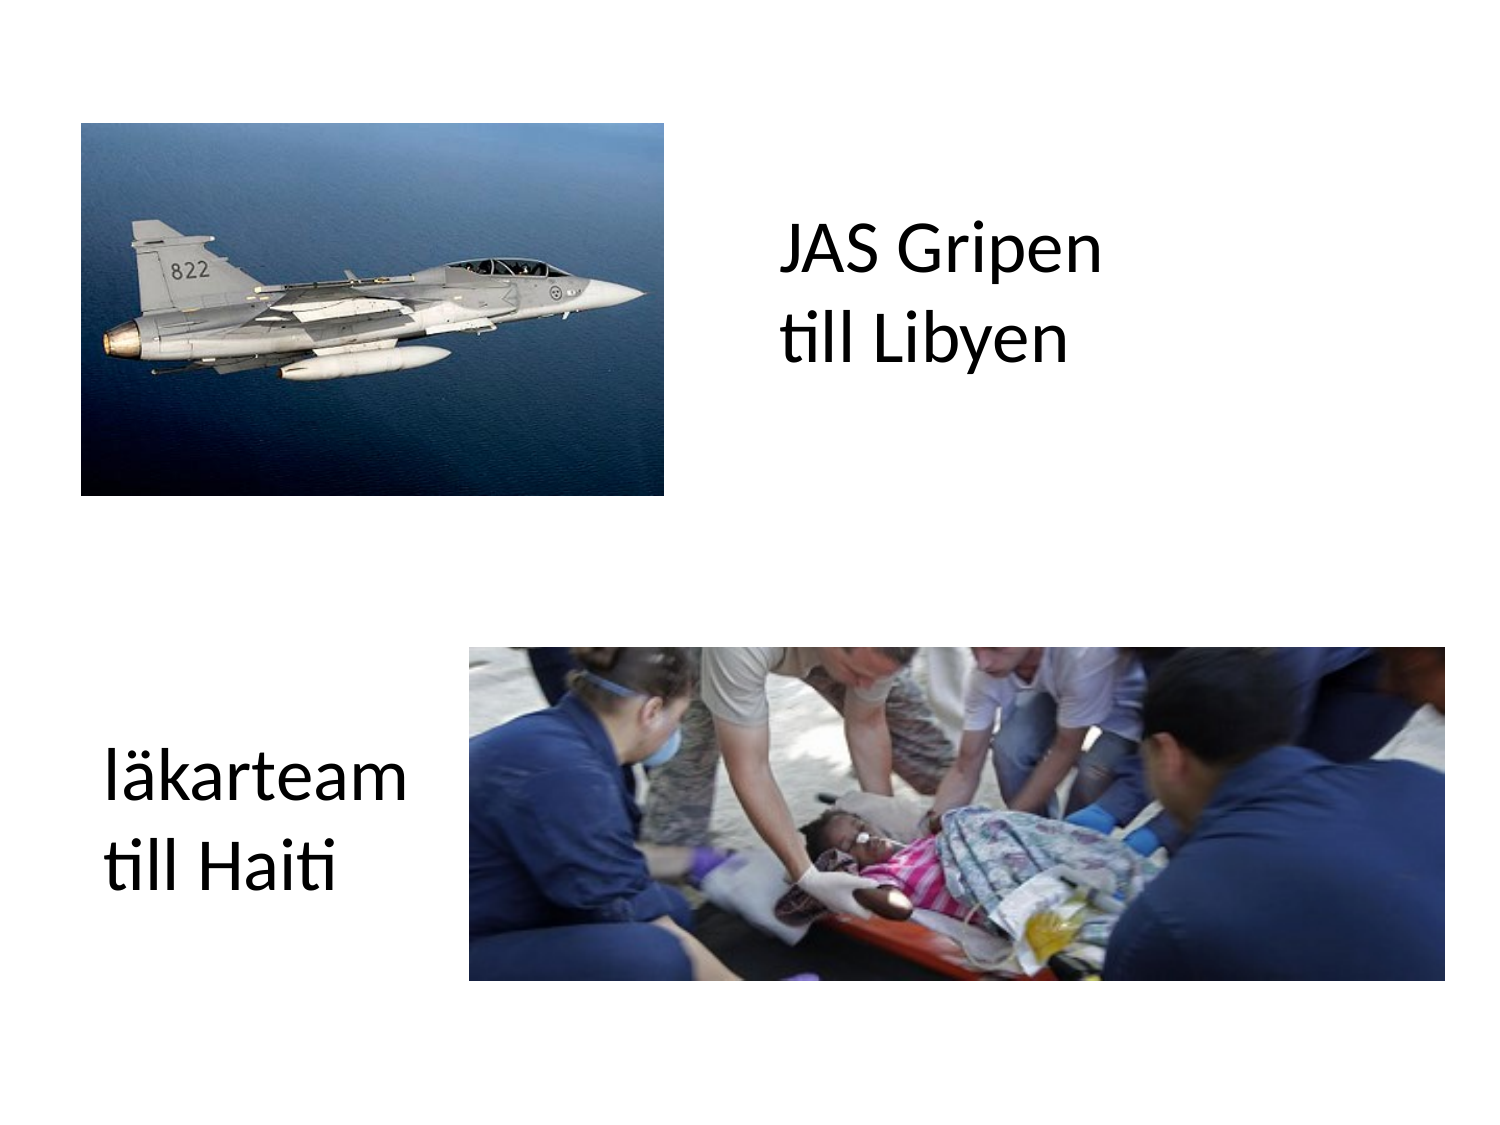

JAS Gripen
till Libyen
läkarteam
till Haiti